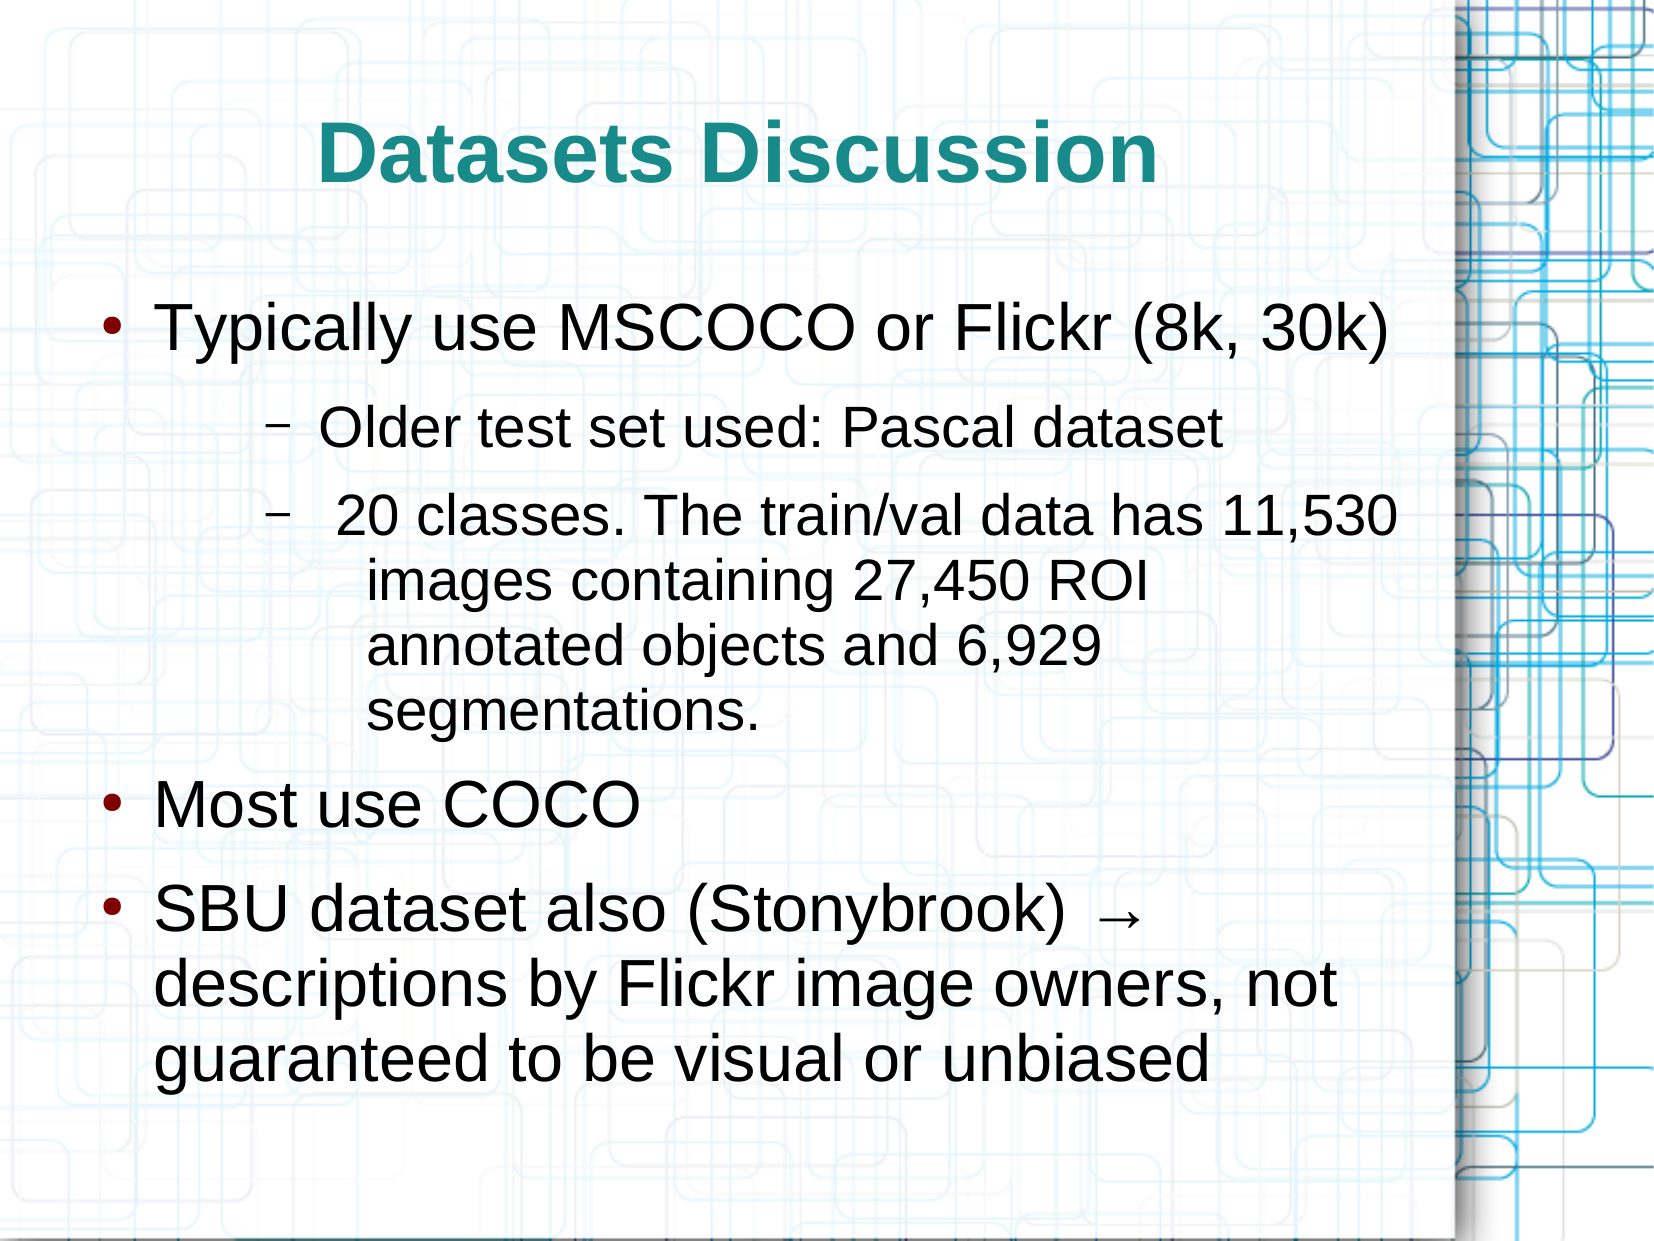

# Datasets Discussion
Typically use MSCOCO or Flickr (8k, 30k)
Older test set used: Pascal dataset
 20 classes. The train/val data has 11,530 images containing 27,450 ROI annotated objects and 6,929 segmentations.
Most use COCO
SBU dataset also (Stonybrook) → descriptions by Flickr image owners, not guaranteed to be visual or unbiased